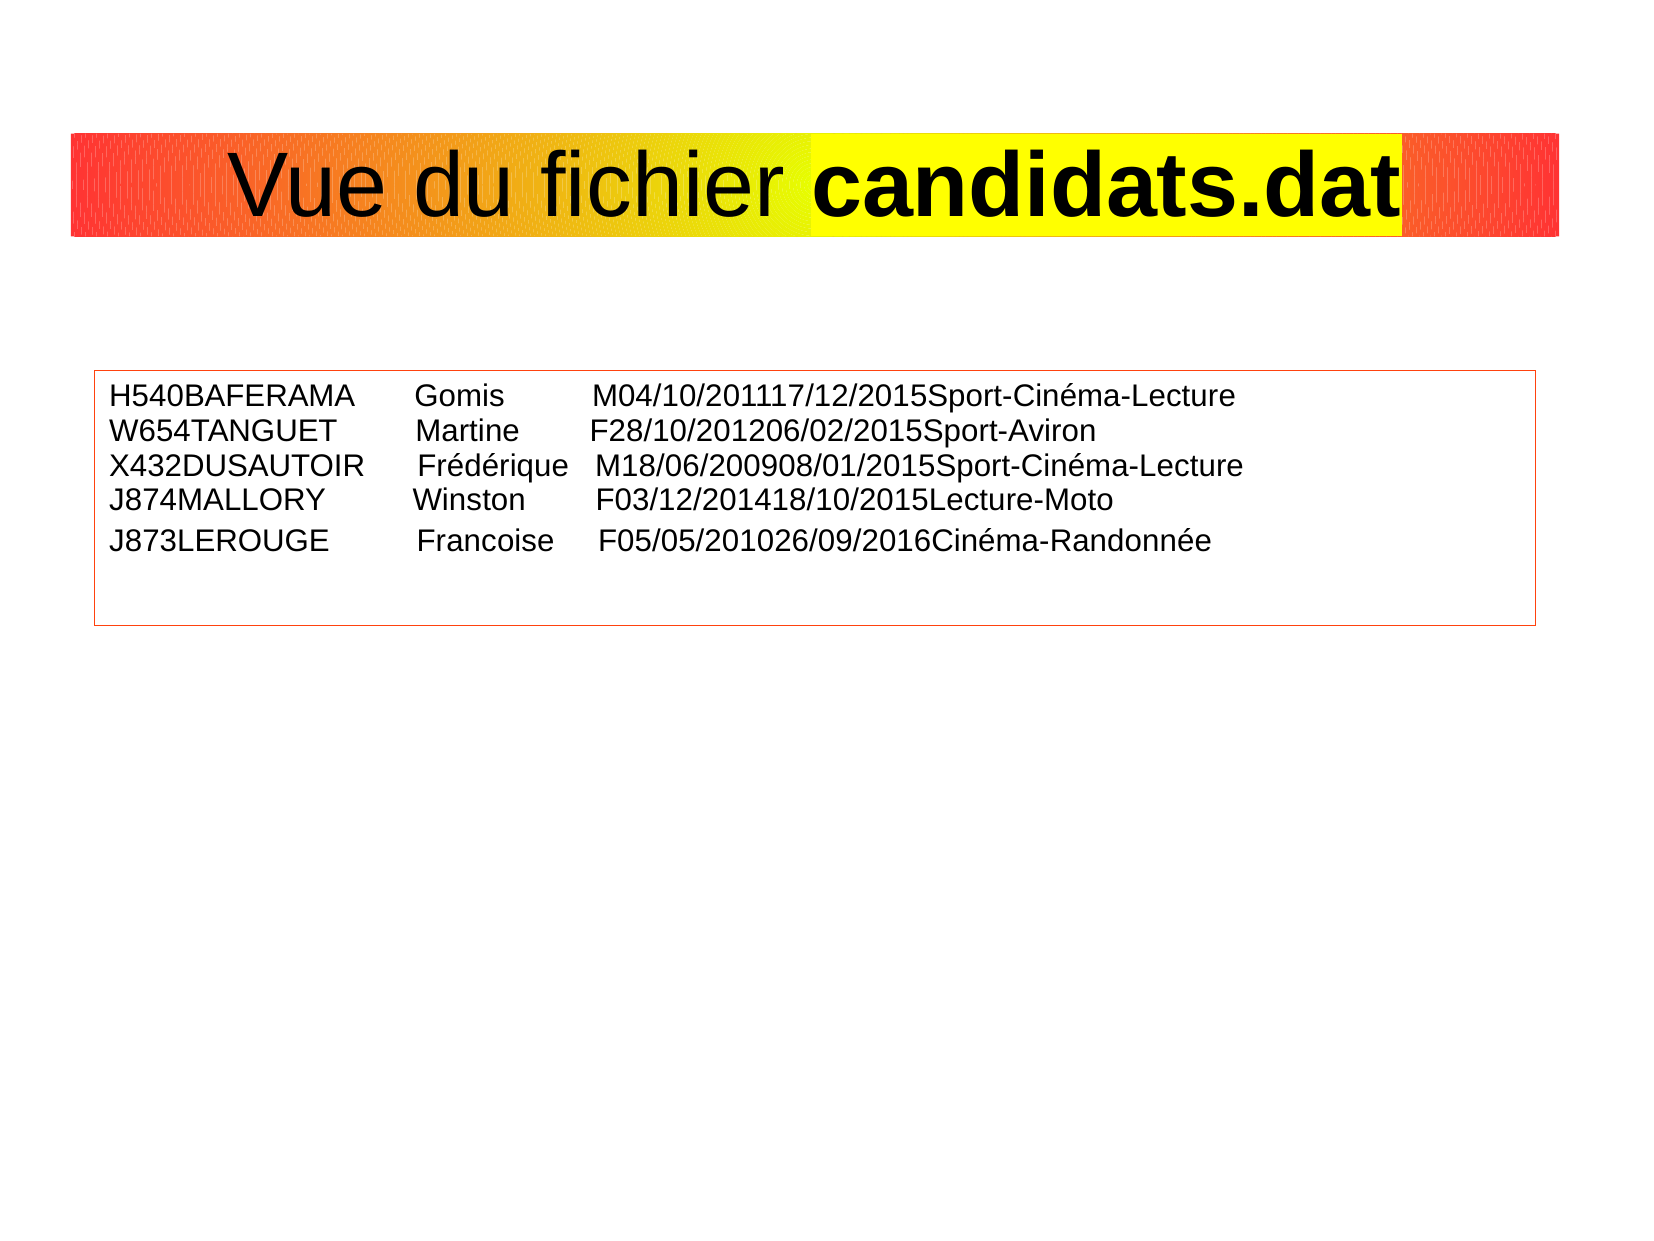

# Vue du fichier candidats.dat
H540BAFERAMA Gomis M04/10/201117/12/2015Sport-Cinéma-Lecture W654TANGUET Martine F28/10/201206/02/2015Sport-Aviron X432DUSAUTOIR Frédérique M18/06/200908/01/2015Sport-Cinéma-Lecture J874MALLORY Winston F03/12/201418/10/2015Lecture-Moto J873LEROUGE Francoise F05/05/201026/09/2016Cinéma-Randonnée